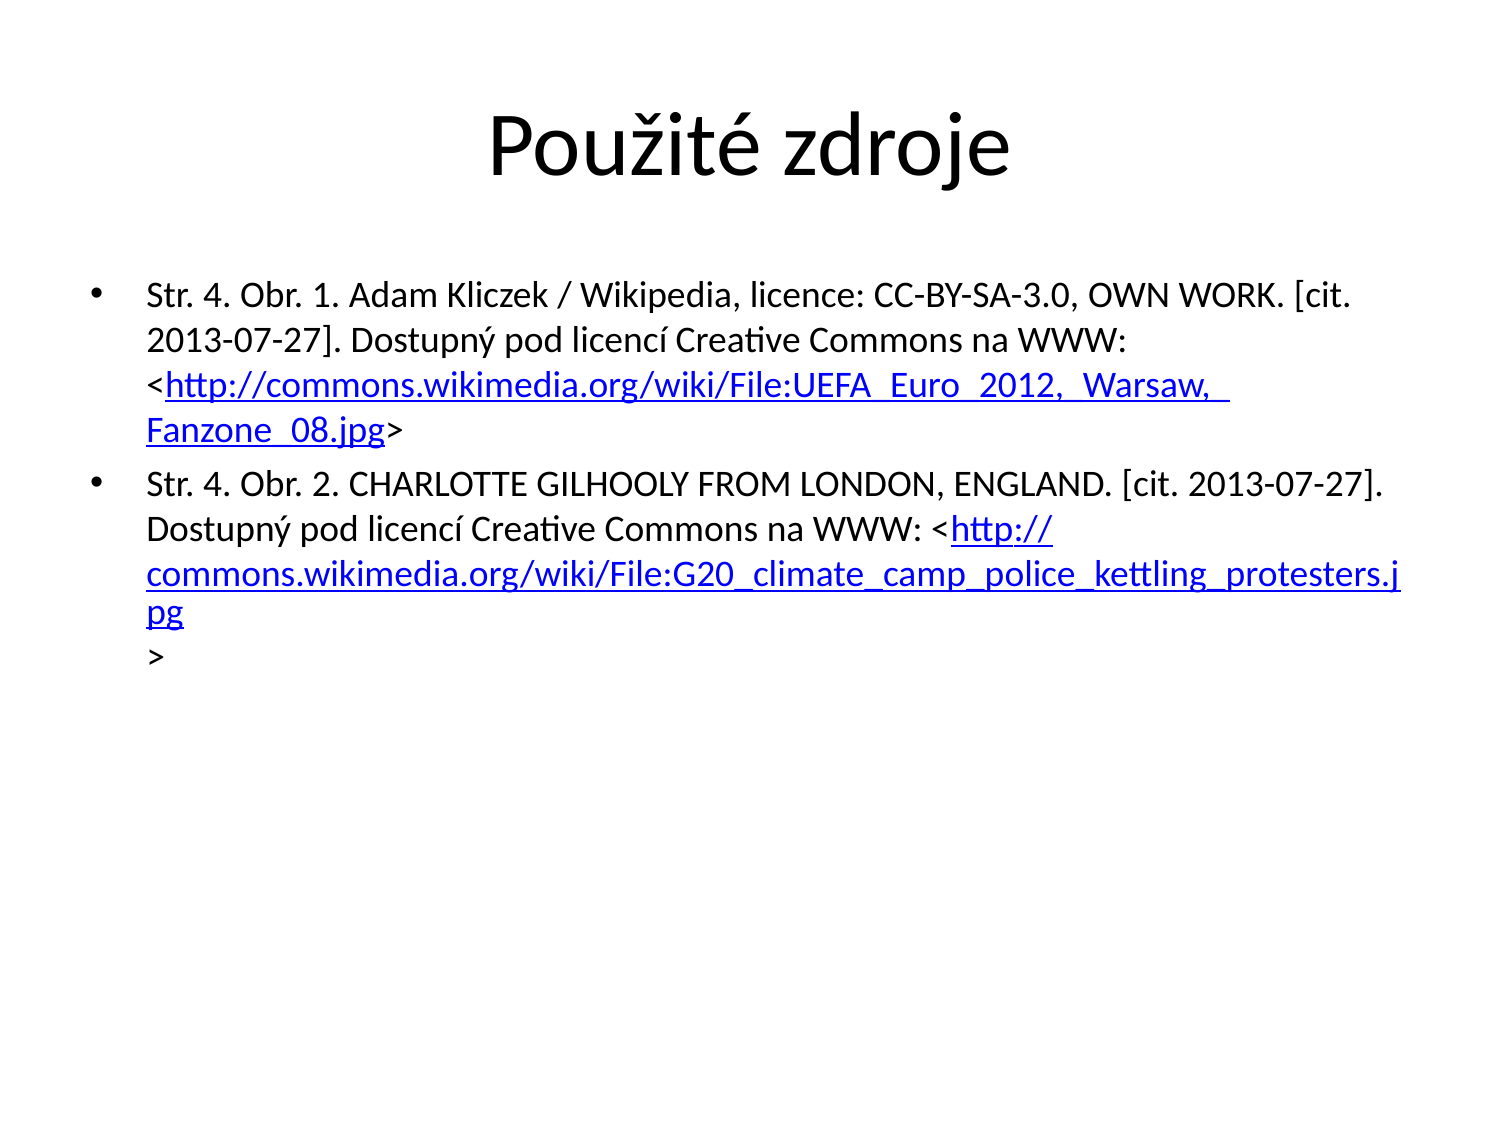

# Použité zdroje
Str. 4. Obr. 1. Adam Kliczek / Wikipedia, licence: CC-BY-SA-3.0, OWN WORK. [cit. 2013-07-27]. Dostupný pod licencí Creative Commons na WWW:
<http://commons.wikimedia.org/wiki/File:UEFA_Euro_2012,_Warsaw,_Fanzone_08.jpg>
Str. 4. Obr. 2. CHARLOTTE GILHOOLY FROM LONDON, ENGLAND. [cit. 2013-07-27]. Dostupný pod licencí Creative Commons na WWW: <http://commons.wikimedia.org/wiki/File:G20_climate_camp_police_kettling_protesters.jpg>